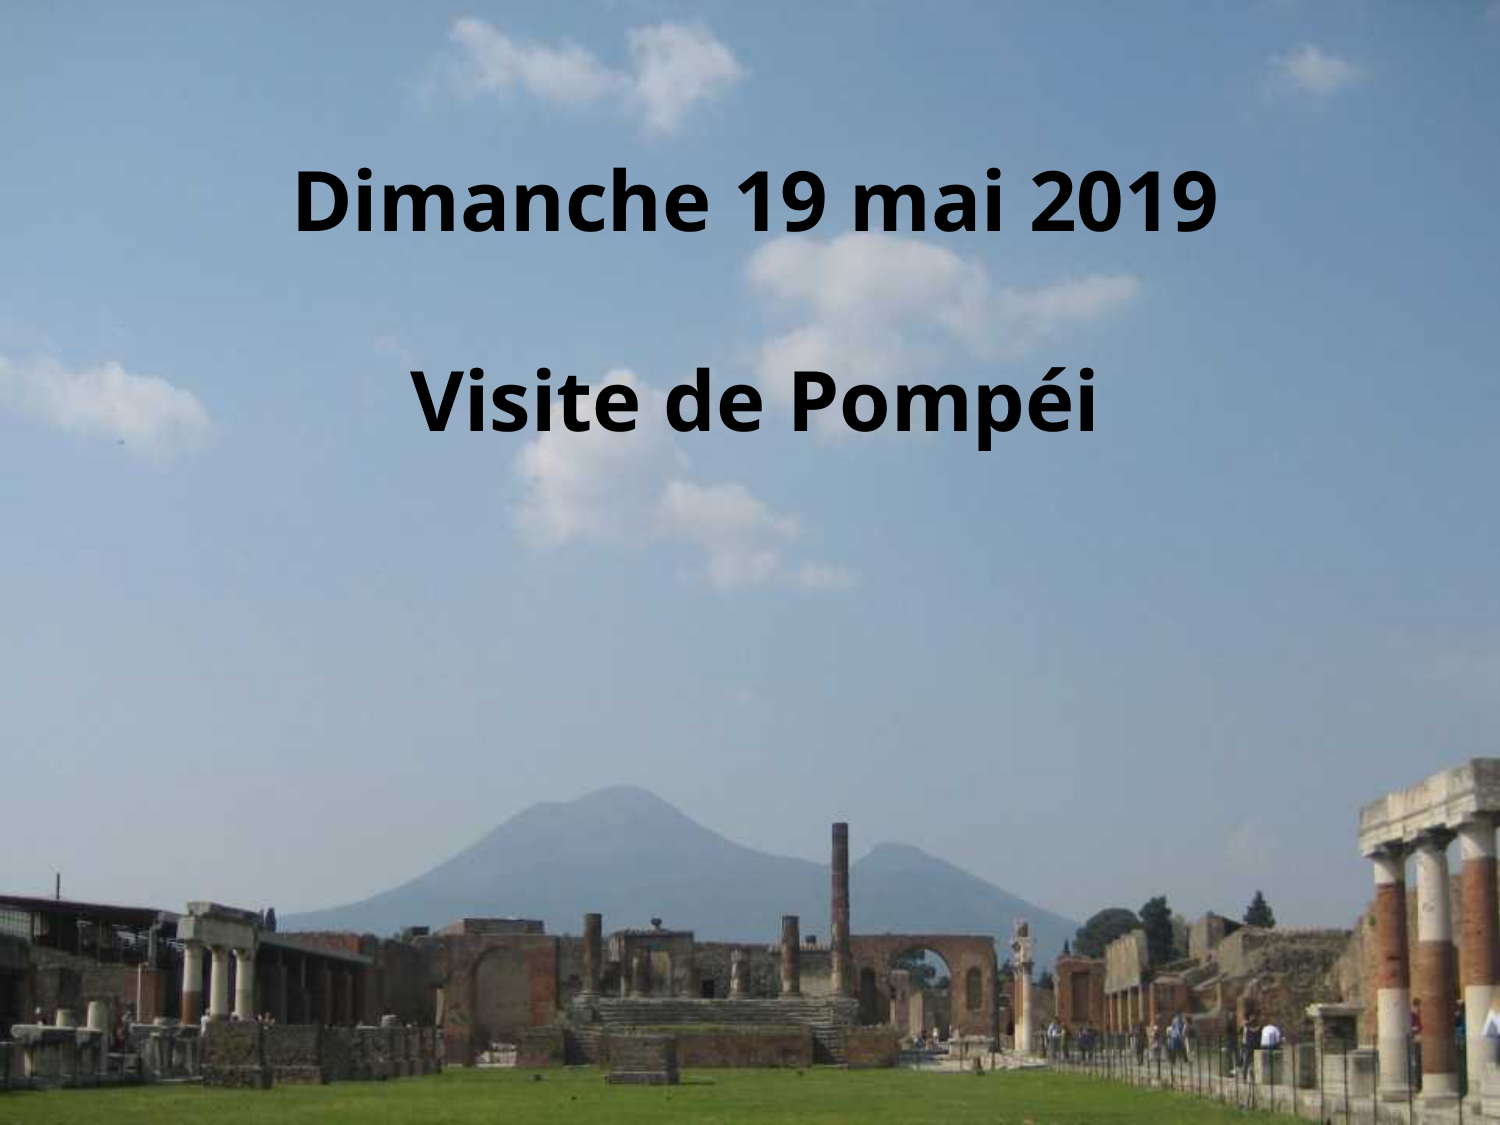

Dimanche 19 mai 2019
Visite de Pompéi